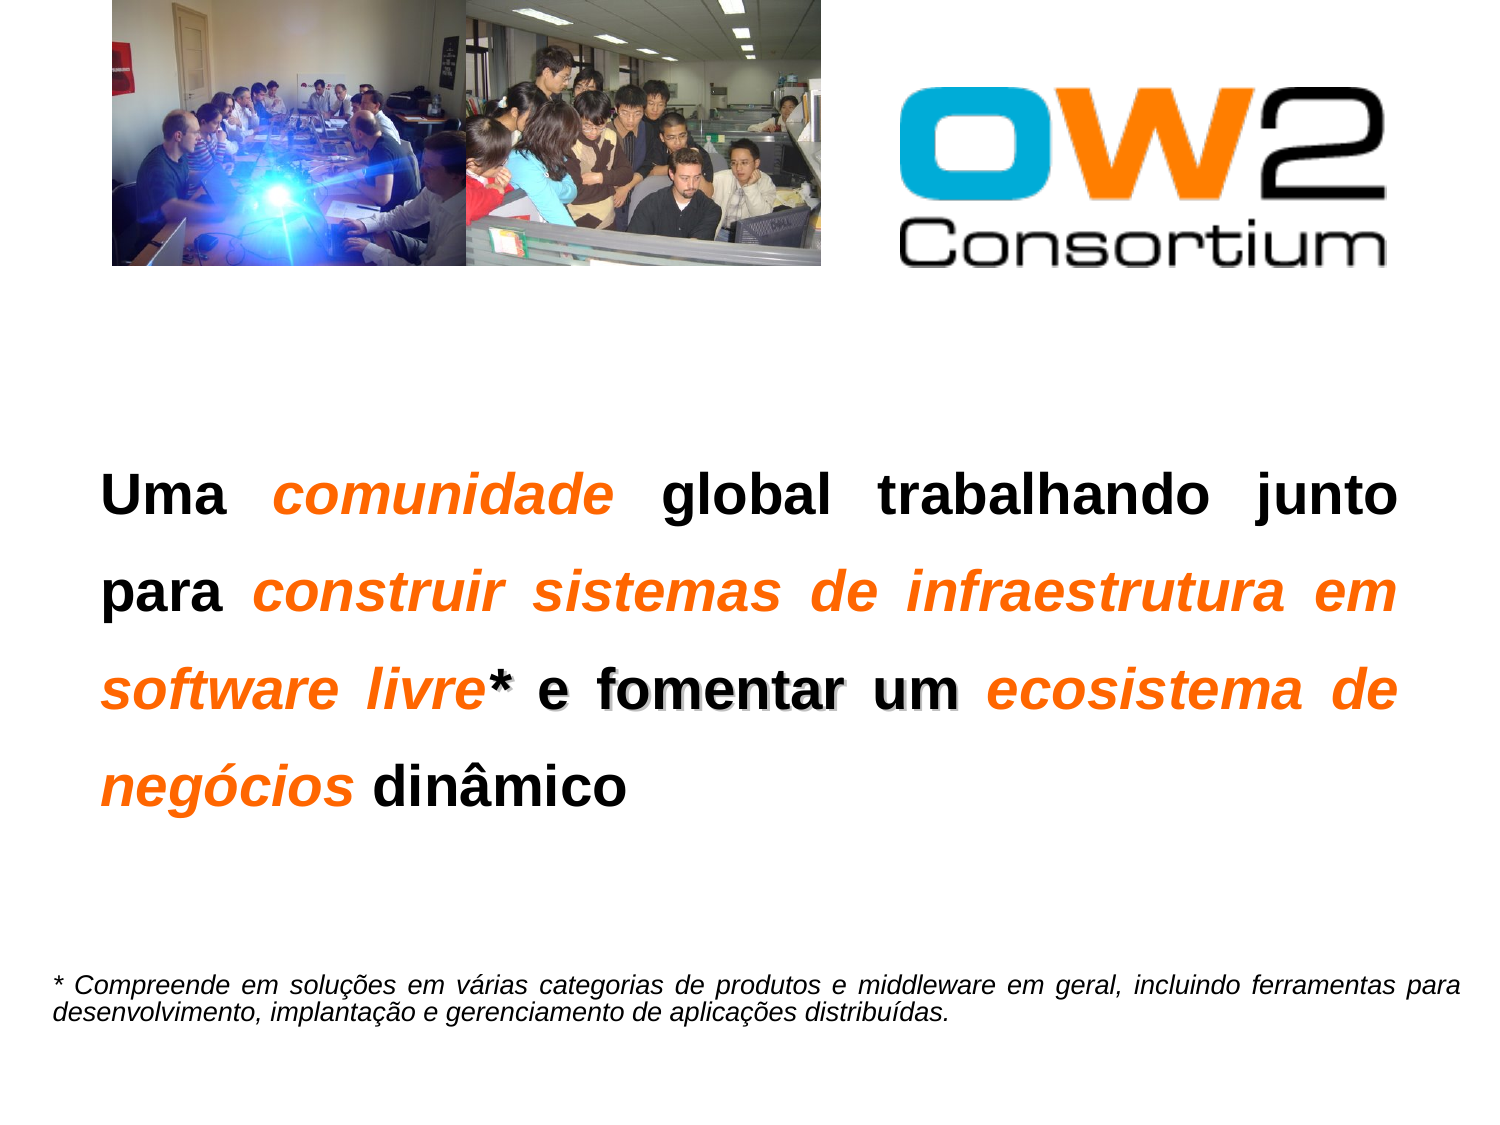

# Uma comunidade global trabalhando junto para construir sistemas de infraestrutura em software livre* e fomentar um ecosistema de negócios dinâmico
* Compreende em soluções em várias categorias de produtos e middleware em geral, incluindo ferramentas para desenvolvimento, implantação e gerenciamento de aplicações distribuídas.